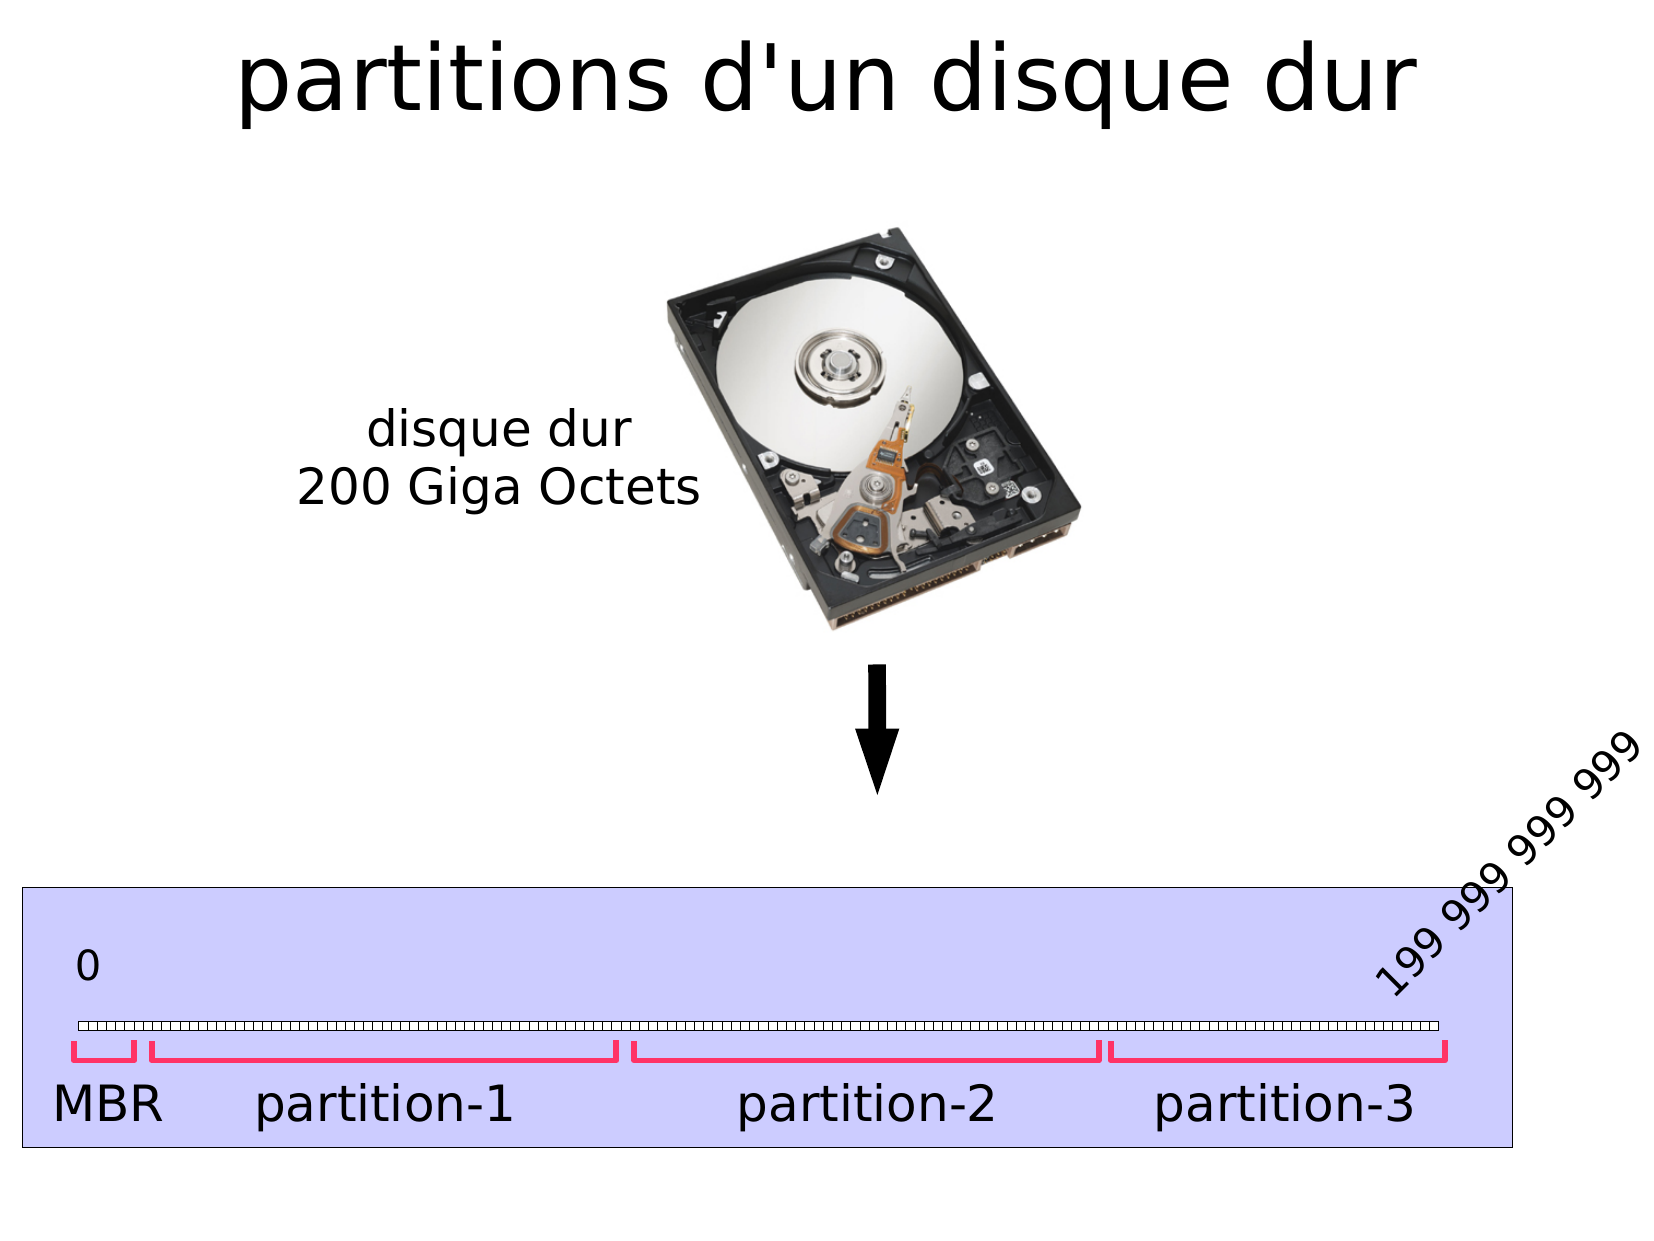

# partitions d'un disque dur
disque dur
200 Giga Octets
199 999 999 999
0
MBR
partition-1
partition-2
partition-3